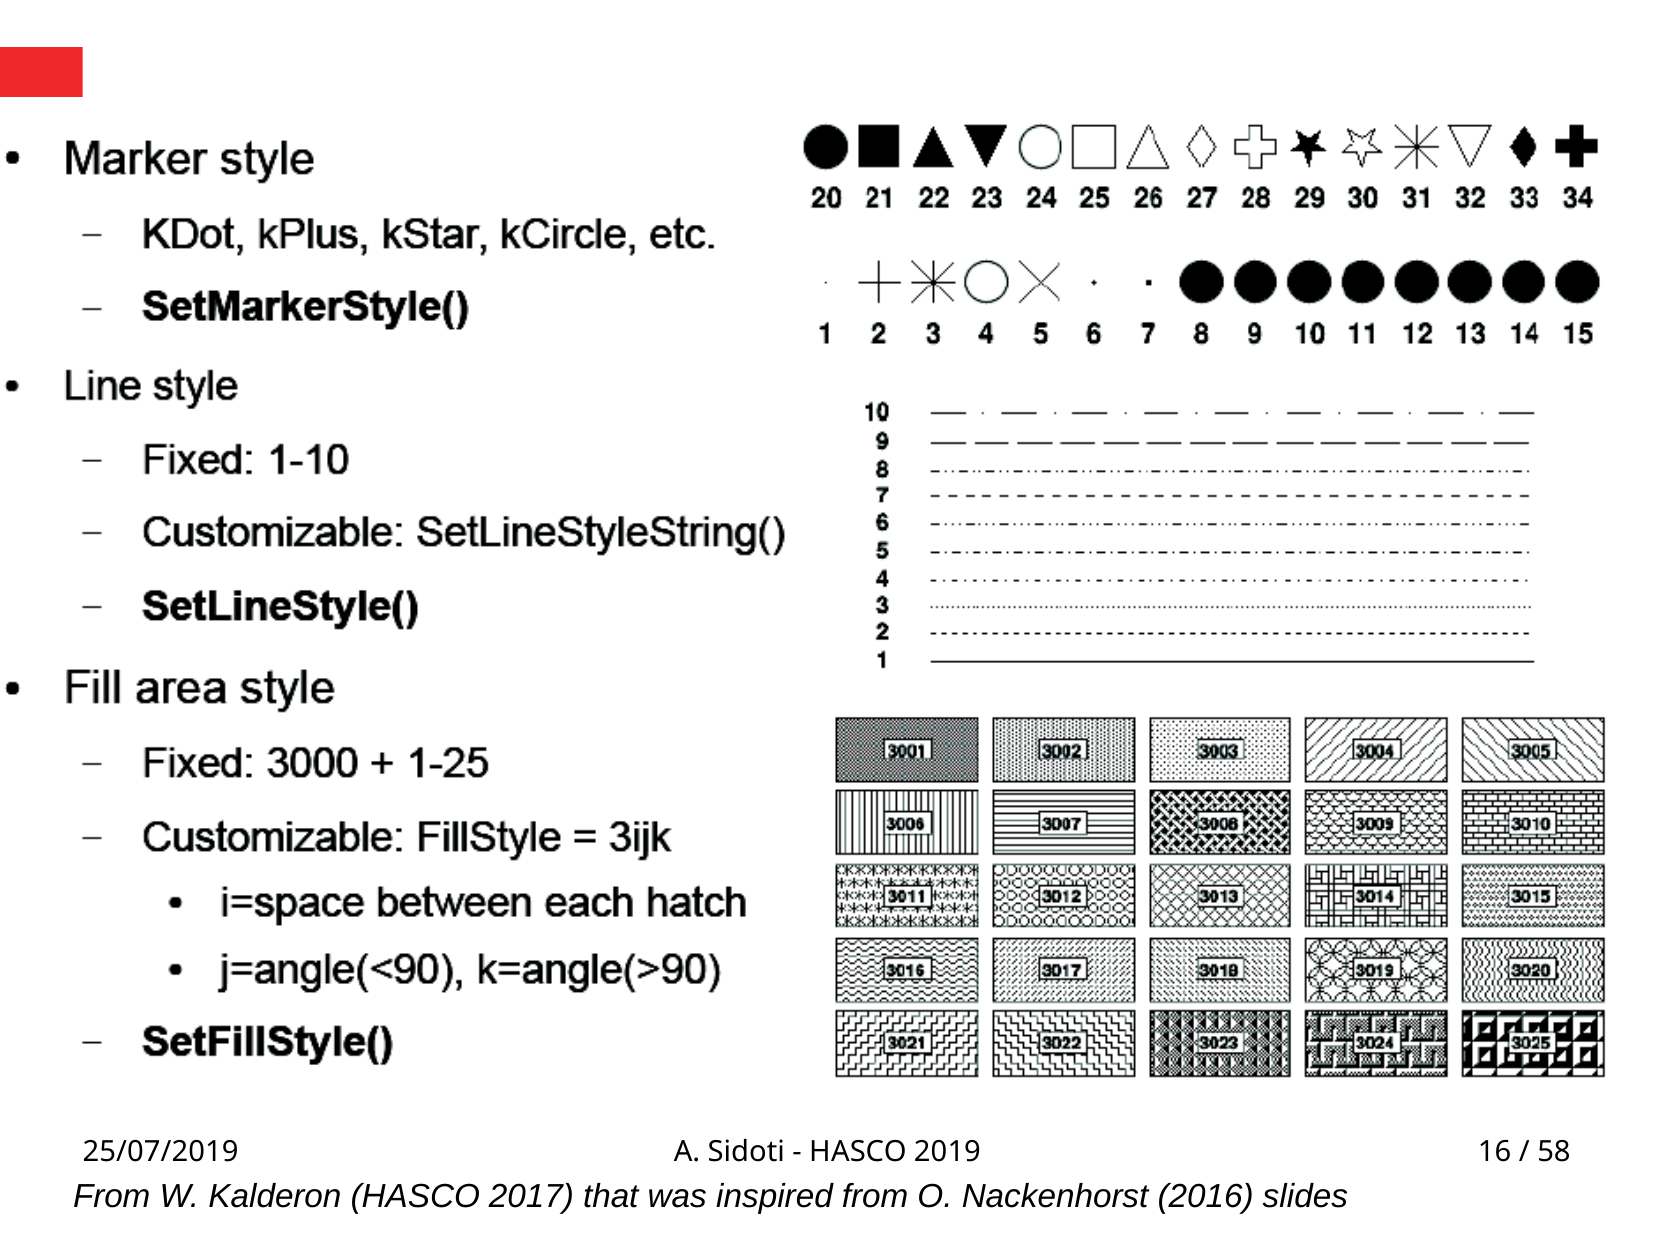

25/07/2019
A. Sidoti - HASCO 2019
16
From W. Kalderon (HASCO 2017) that was inspired from O. Nackenhorst (2016) slides